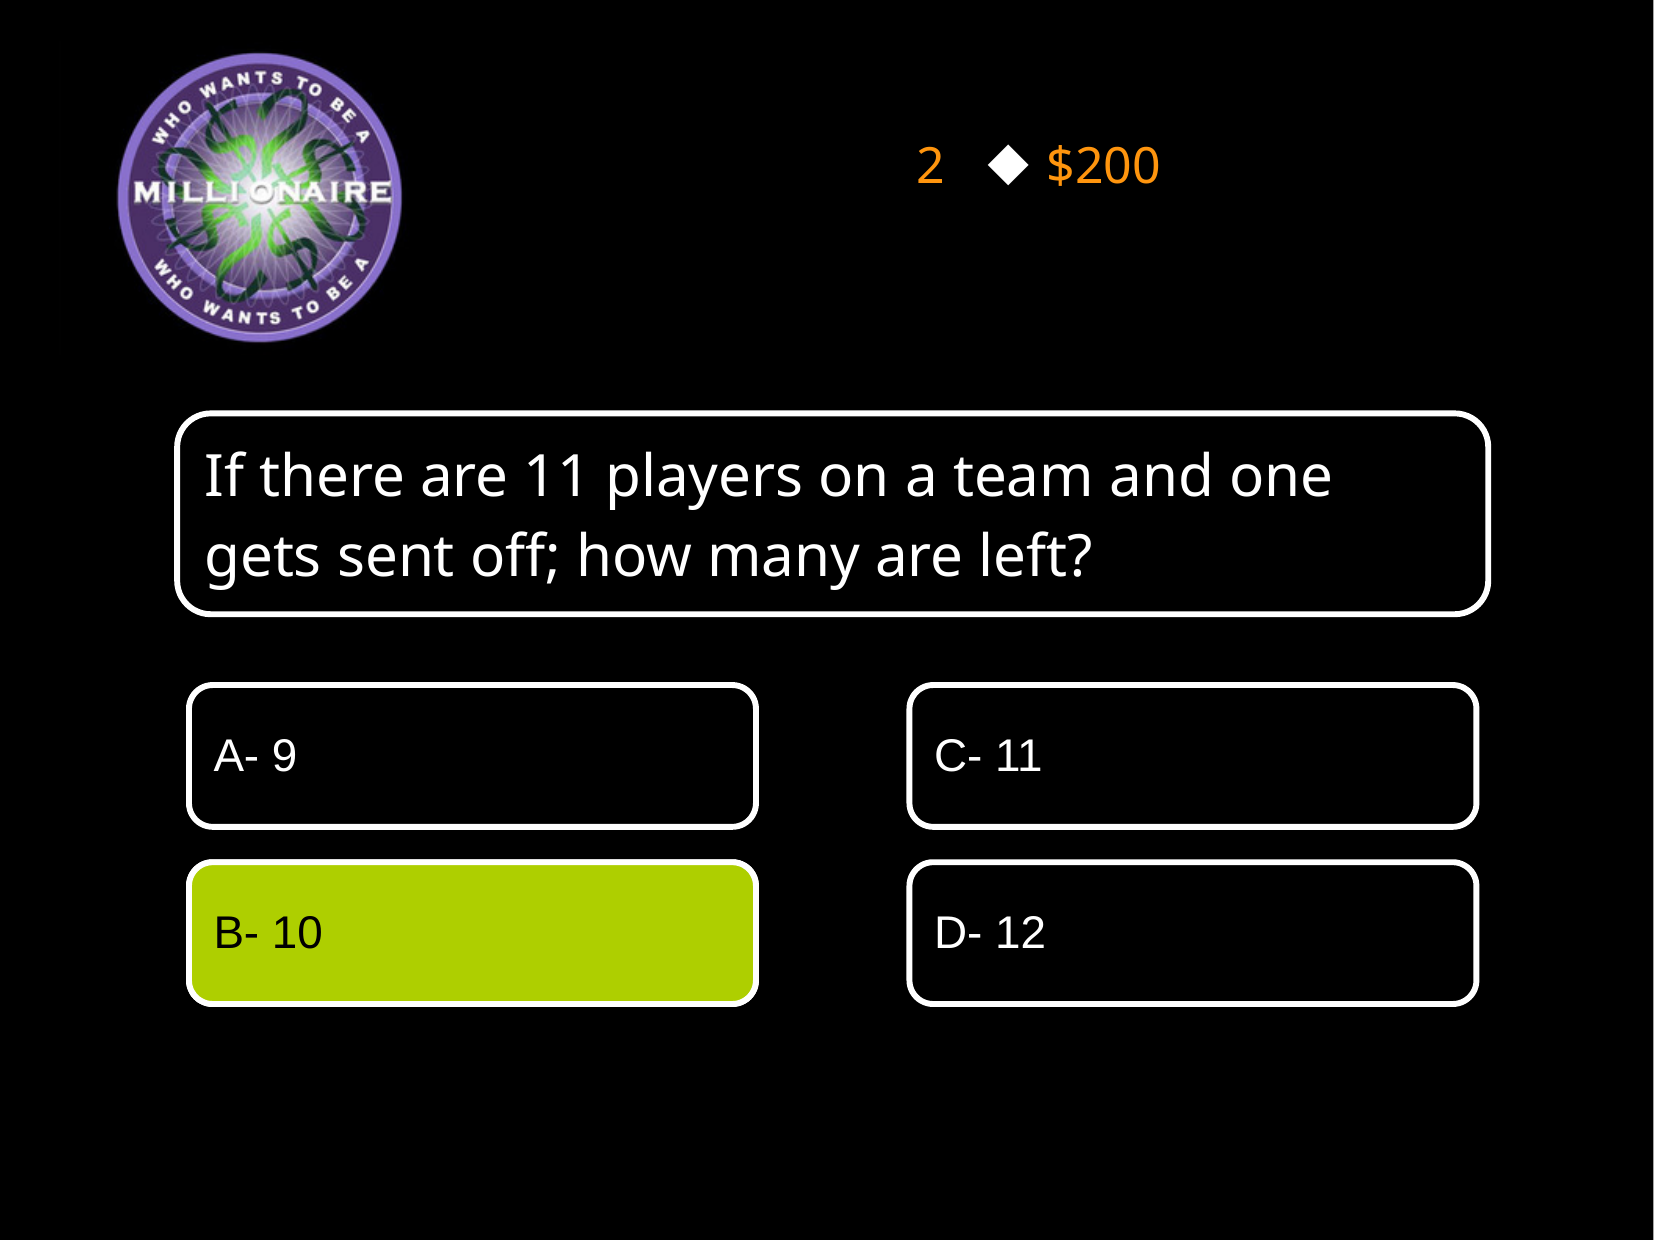

2  $200
If there are 11 players on a team and one
gets sent off; how many are left?
A- 9
C- 11
B- 10
B- 10
D- 12